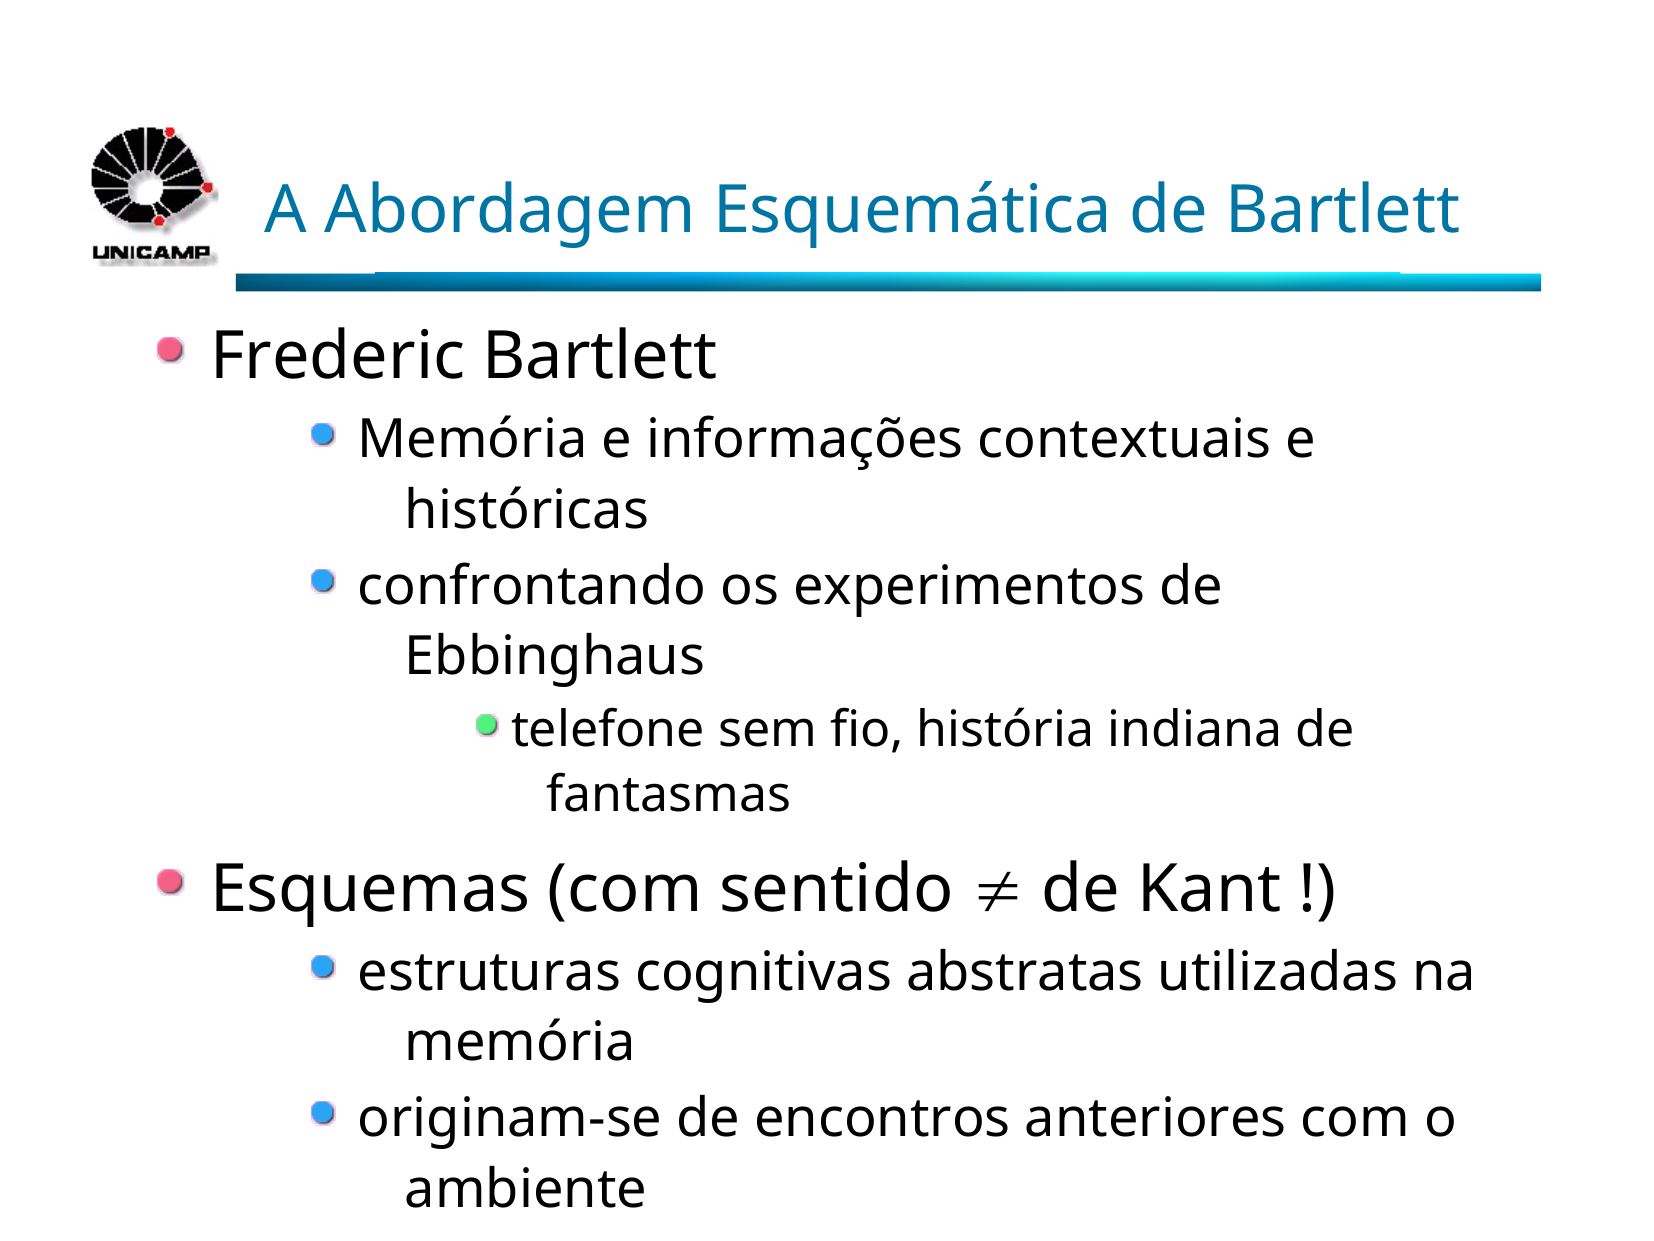

# A Abordagem Esquemática de Bartlett
Frederic Bartlett
Memória e informações contextuais e históricas
confrontando os experimentos de Ebbinghaus
telefone sem fio, história indiana de fantasmas
Esquemas (com sentido  de Kant !)
estruturas cognitivas abstratas utilizadas na memória
originam-se de encontros anteriores com o ambiente
Recordação
reconstrução, ou construção imaginativa, utilizando os esquemas como fundamento